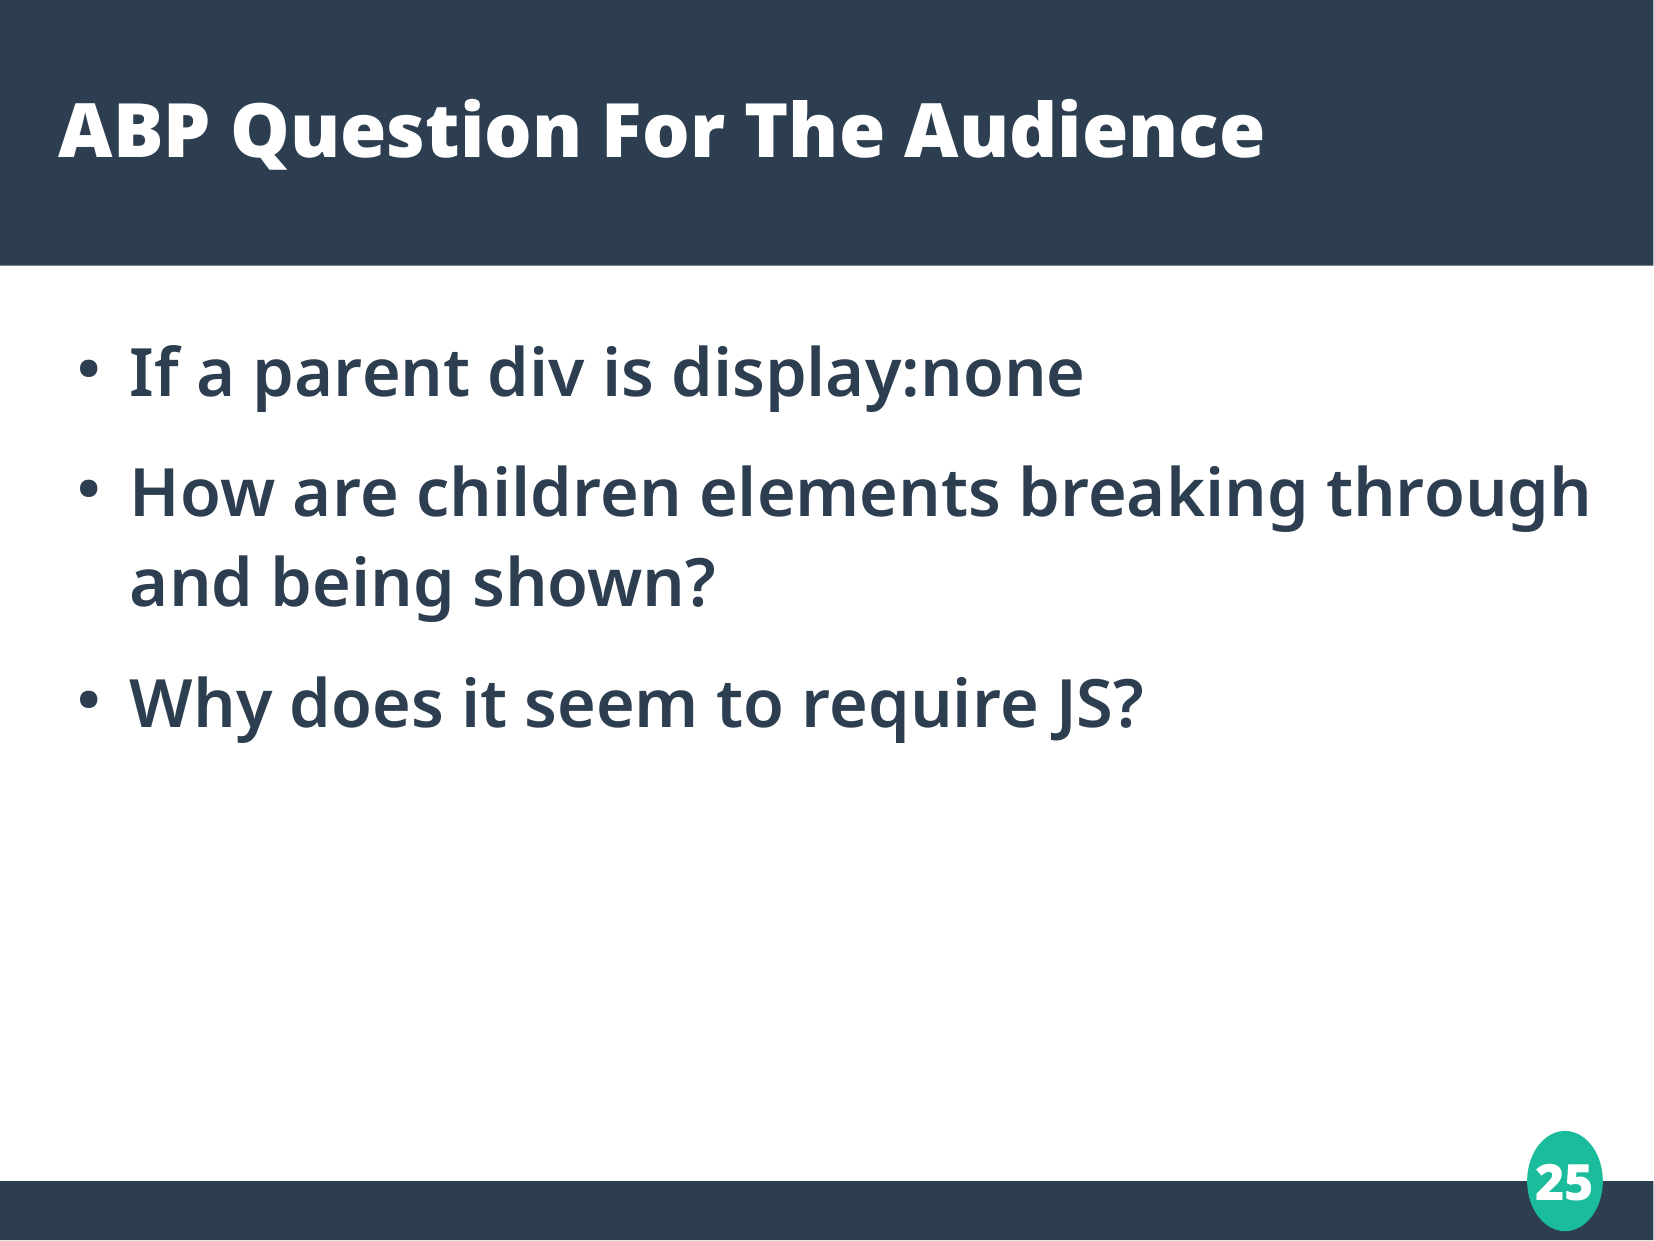

# ABP Question For The Audience
If a parent div is display:none
How are children elements breaking through and being shown?
Why does it seem to require JS?